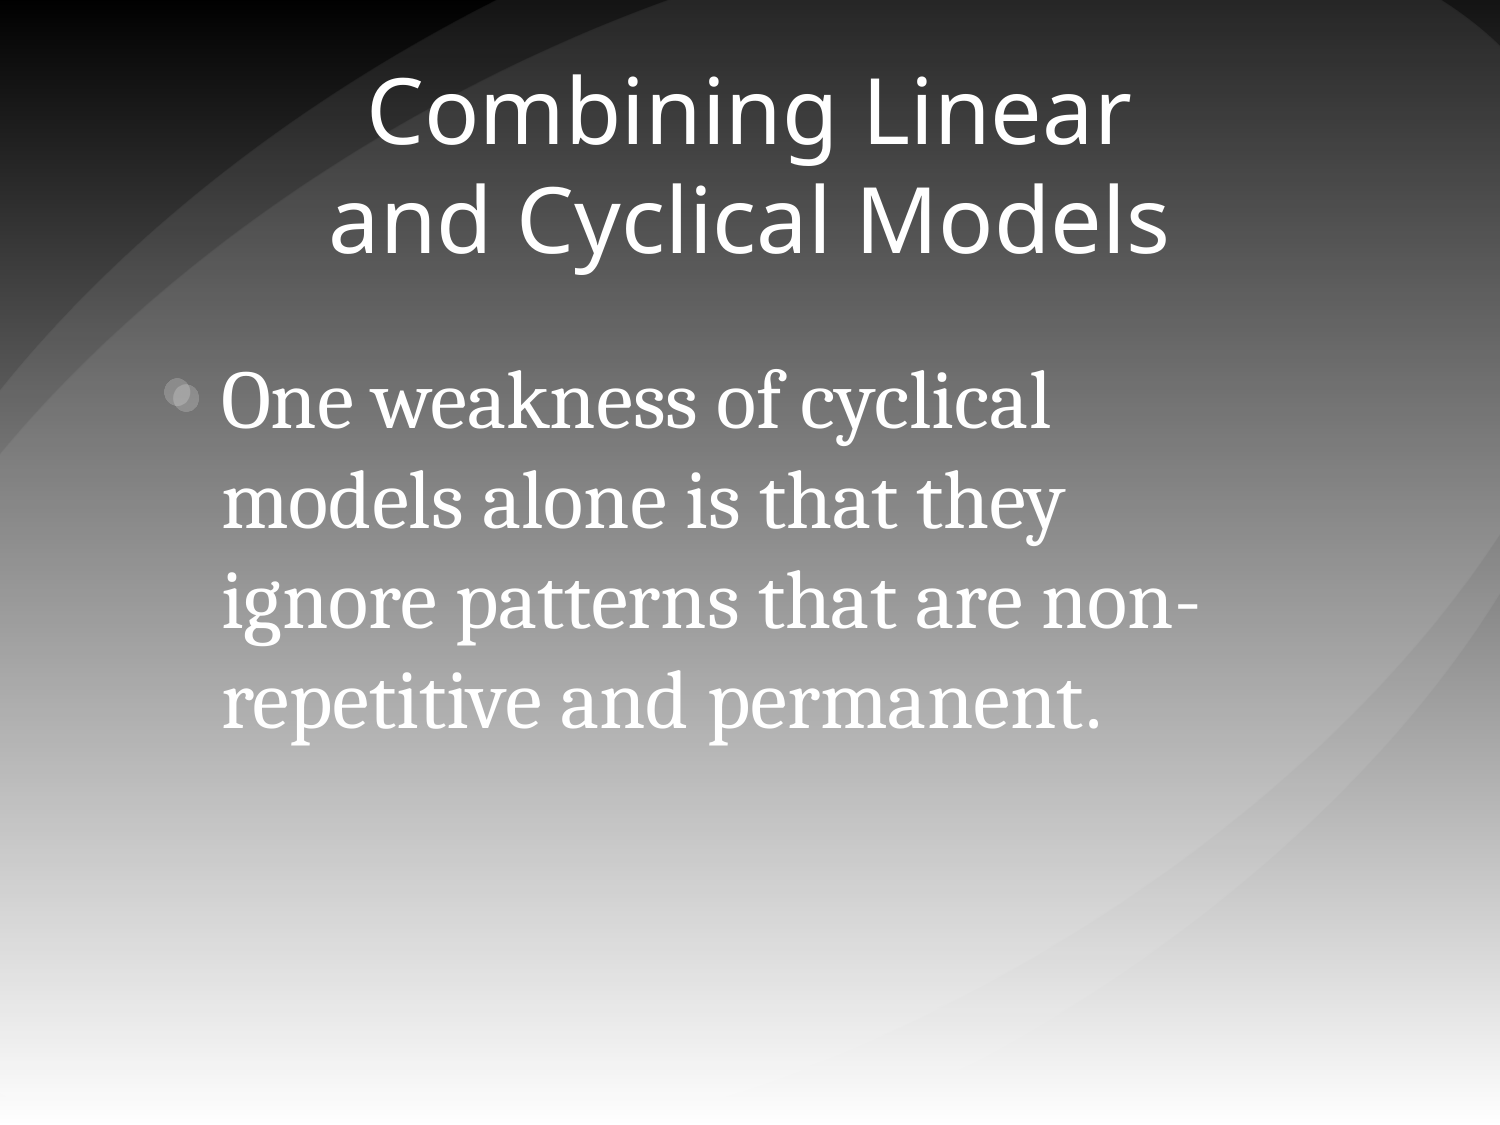

# Combining Linear and Cyclical Models
One weakness of cyclical models alone is that they ignore patterns that are non-repetitive and permanent.